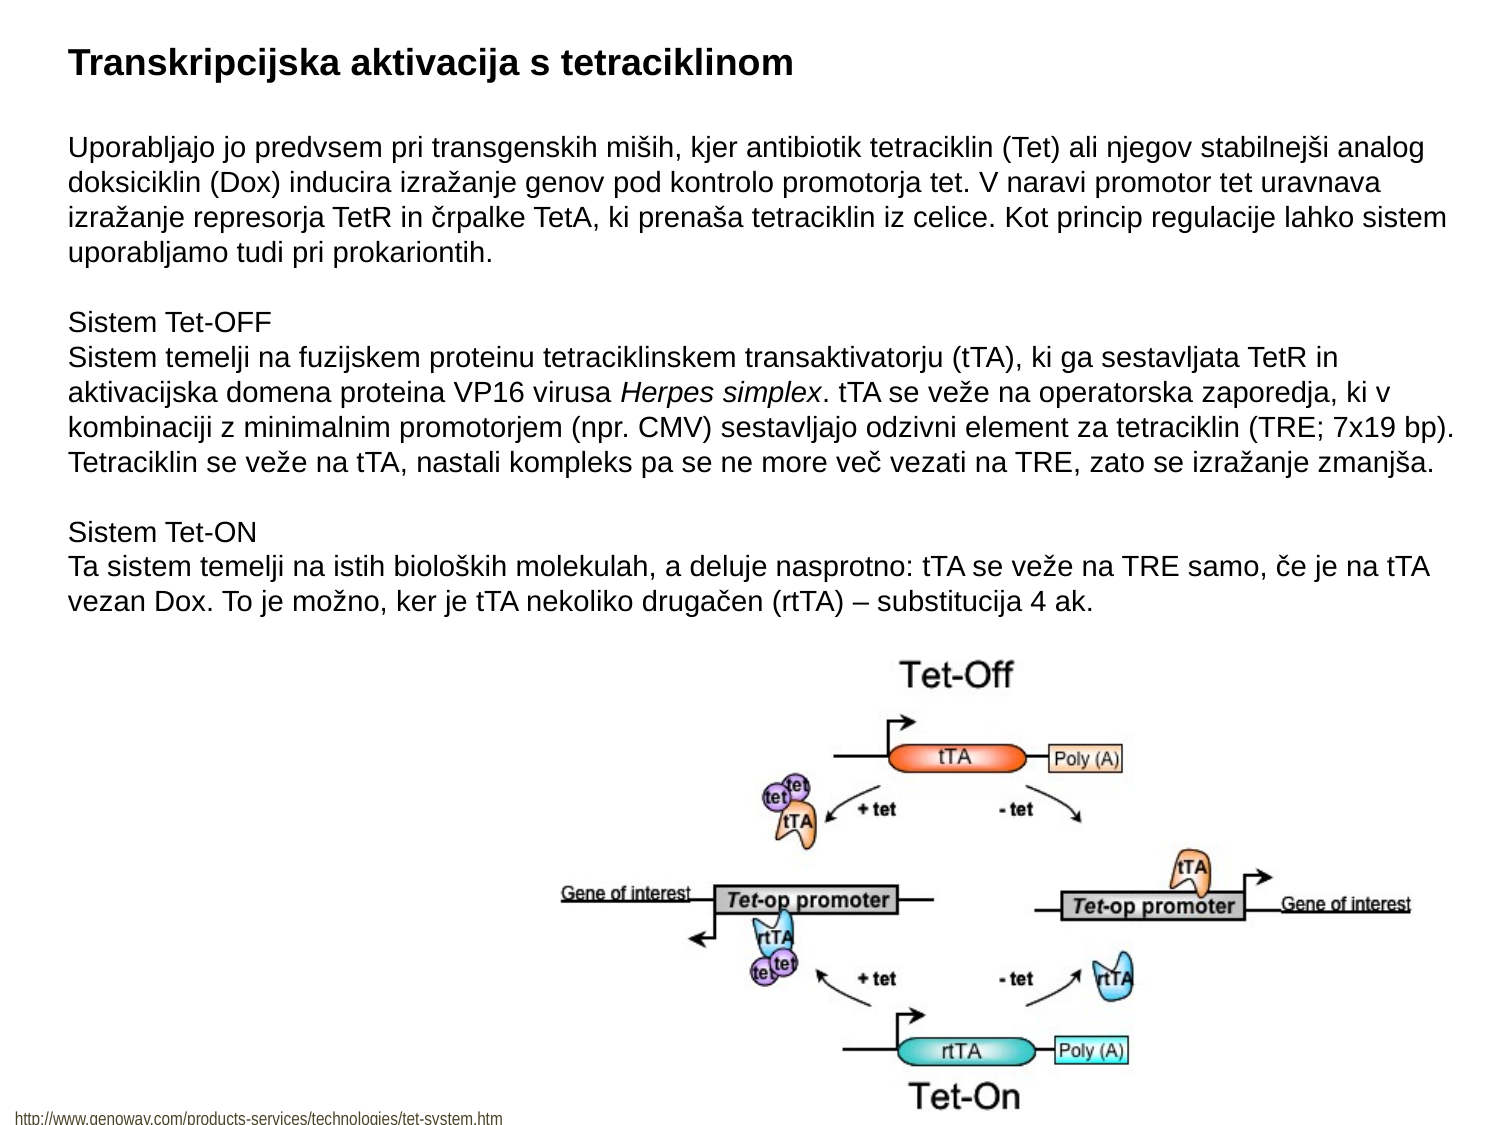

Transkripcijska aktivacija s tetraciklinom
Uporabljajo jo predvsem pri transgenskih miših, kjer antibiotik tetraciklin (Tet) ali njegov stabilnejši analog doksiciklin (Dox) inducira izražanje genov pod kontrolo promotorja tet. V naravi promotor tet uravnava izražanje represorja TetR in črpalke TetA, ki prenaša tetraciklin iz celice. Kot princip regulacije lahko sistem uporabljamo tudi pri prokariontih.
Sistem Tet-OFF
Sistem temelji na fuzijskem proteinu tetraciklinskem transaktivatorju (tTA), ki ga sestavljata TetR in aktivacijska domena proteina VP16 virusa Herpes simplex. tTA se veže na operatorska zaporedja, ki v kombinaciji z minimalnim promotorjem (npr. CMV) sestavljajo odzivni element za tetraciklin (TRE; 7x19 bp).
Tetraciklin se veže na tTA, nastali kompleks pa se ne more več vezati na TRE, zato se izražanje zmanjša.
Sistem Tet-ON
Ta sistem temelji na istih bioloških molekulah, a deluje nasprotno: tTA se veže na TRE samo, če je na tTA vezan Dox. To je možno, ker je tTA nekoliko drugačen (rtTA) – substitucija 4 ak.
http://www.genoway.com/products-services/technologies/tet-system.htm